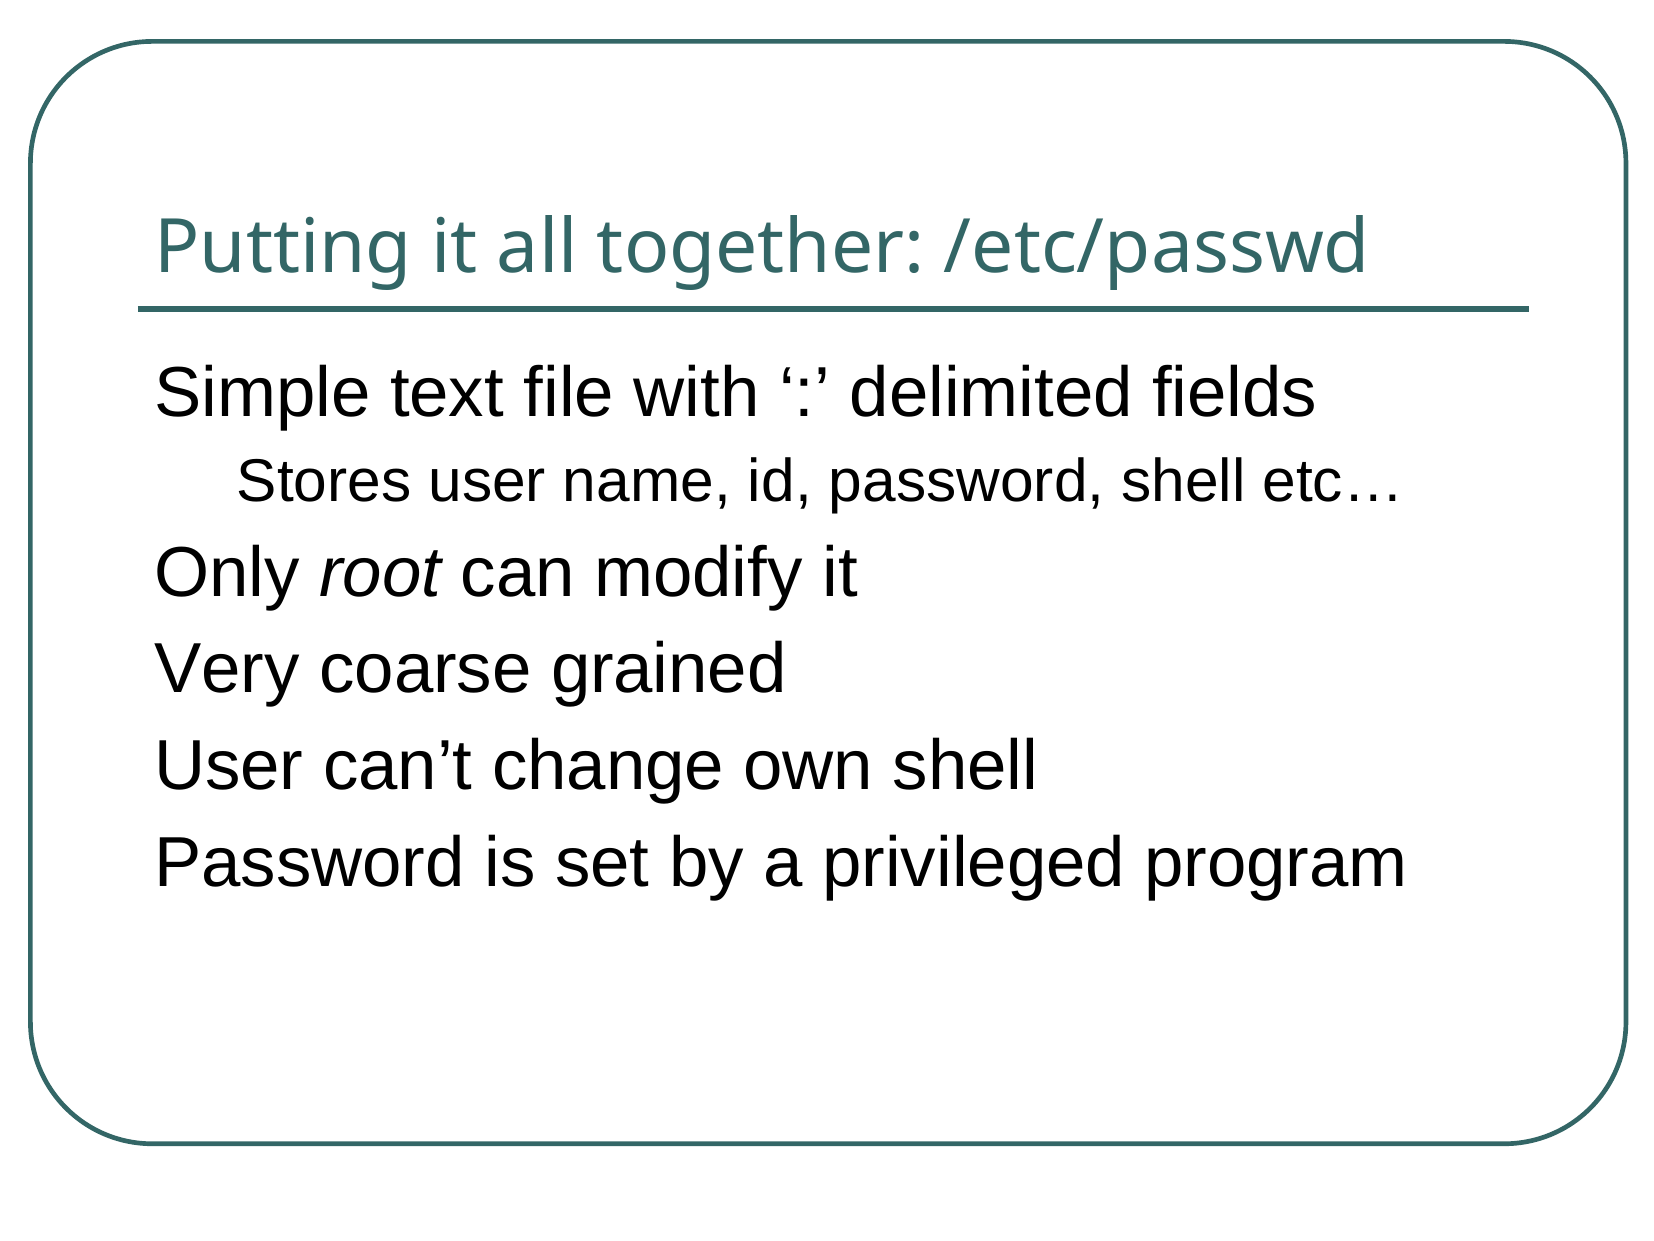

# Putting it all together: /etc/passwd
Simple text file with ‘:’ delimited fields
Stores user name, id, password, shell etc…
Only root can modify it
Very coarse grained
User can’t change own shell
Password is set by a privileged program